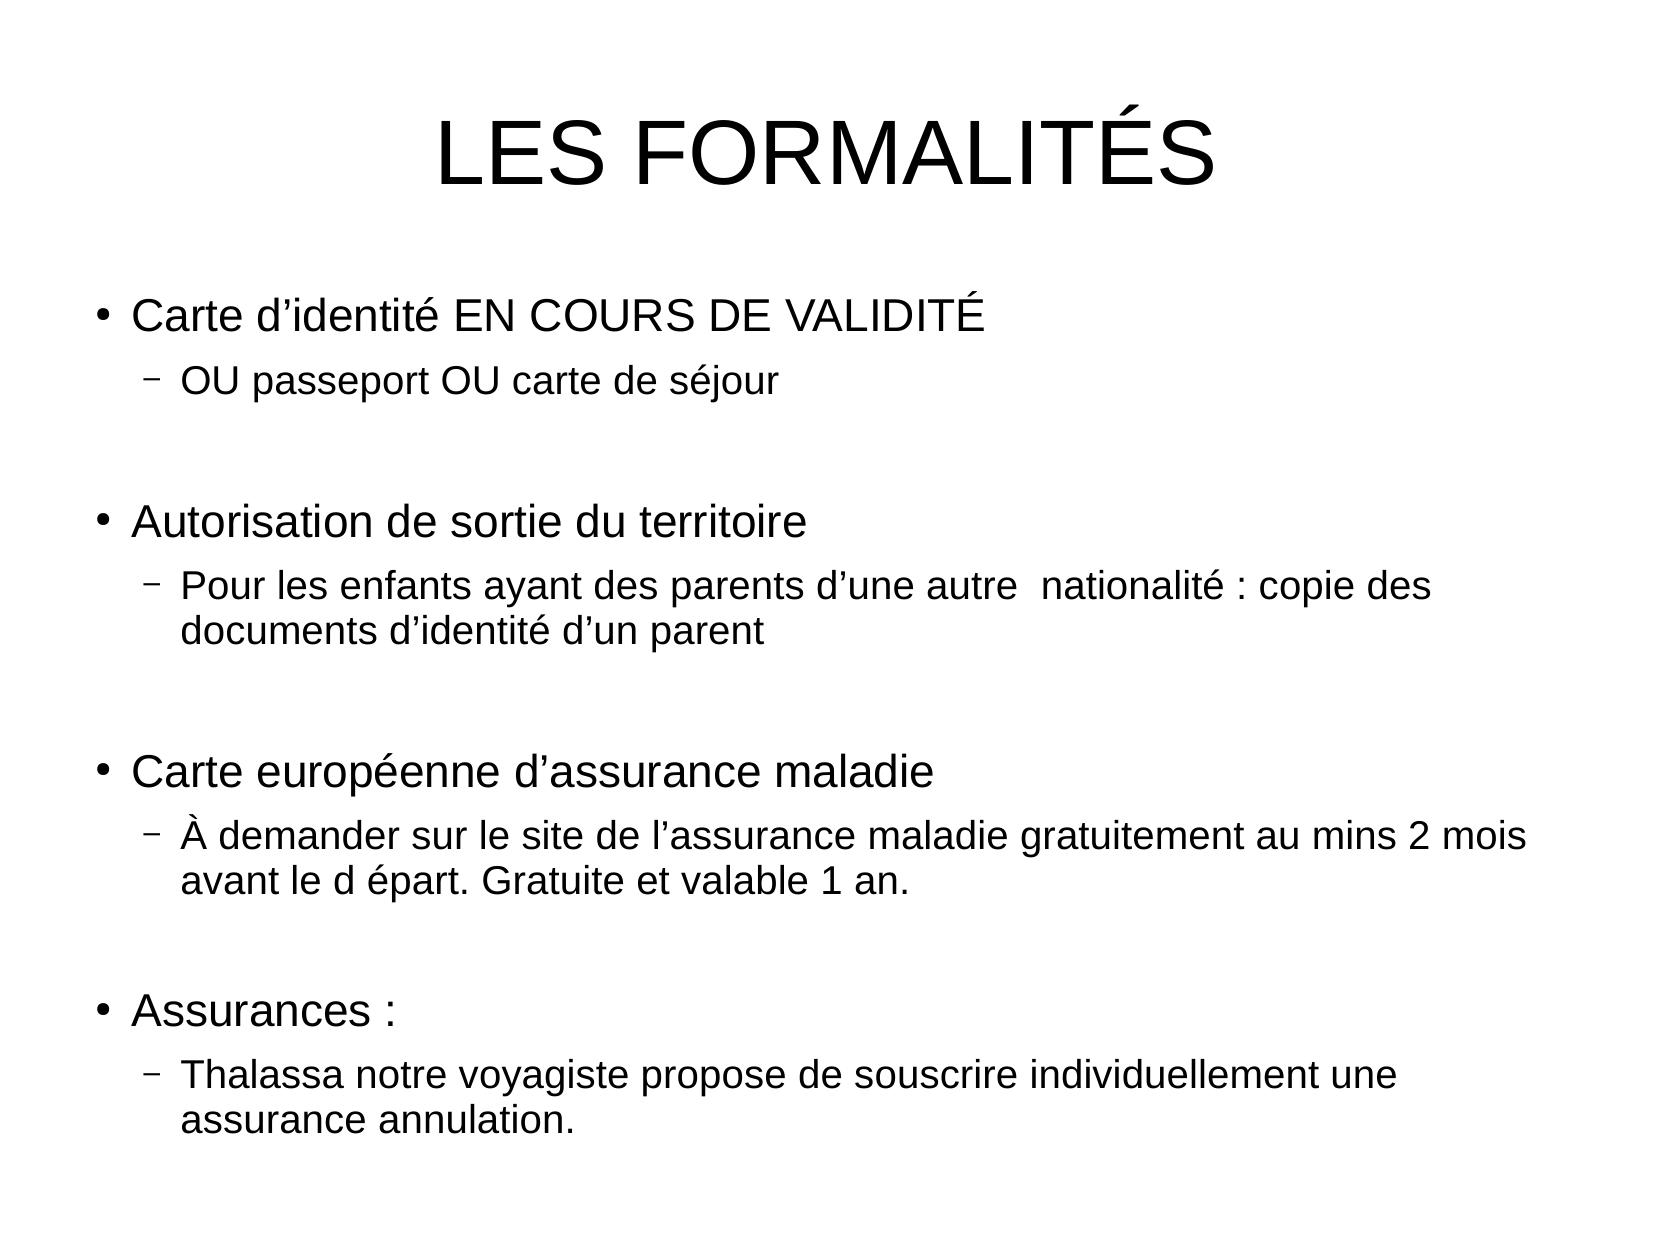

# LES FORMALITÉS
Carte d’identité EN COURS DE VALIDITÉ
OU passeport OU carte de séjour
Autorisation de sortie du territoire
Pour les enfants ayant des parents d’une autre nationalité : copie des documents d’identité d’un parent
Carte européenne d’assurance maladie
À demander sur le site de l’assurance maladie gratuitement au mins 2 mois avant le d épart. Gratuite et valable 1 an.
Assurances :
Thalassa notre voyagiste propose de souscrire individuellement une assurance annulation.